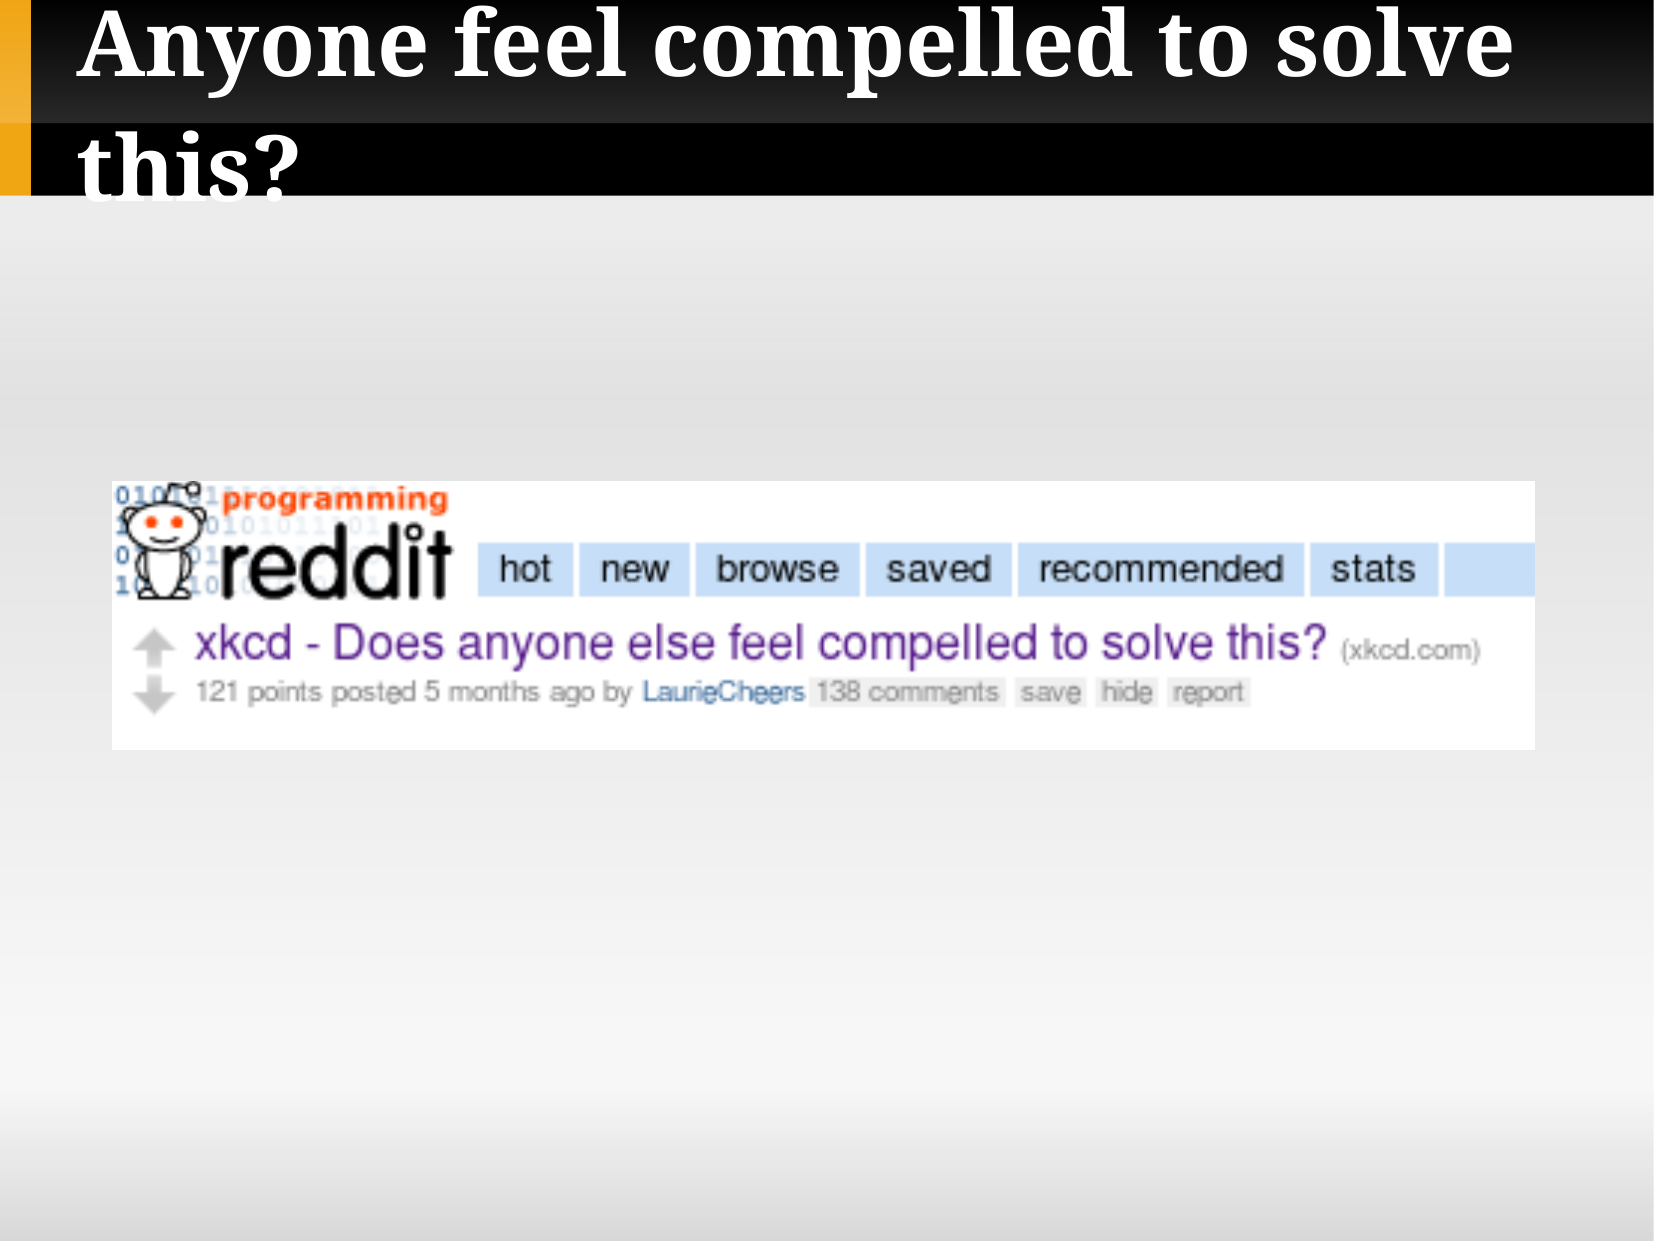

# Anyone feel compelled to solve this?